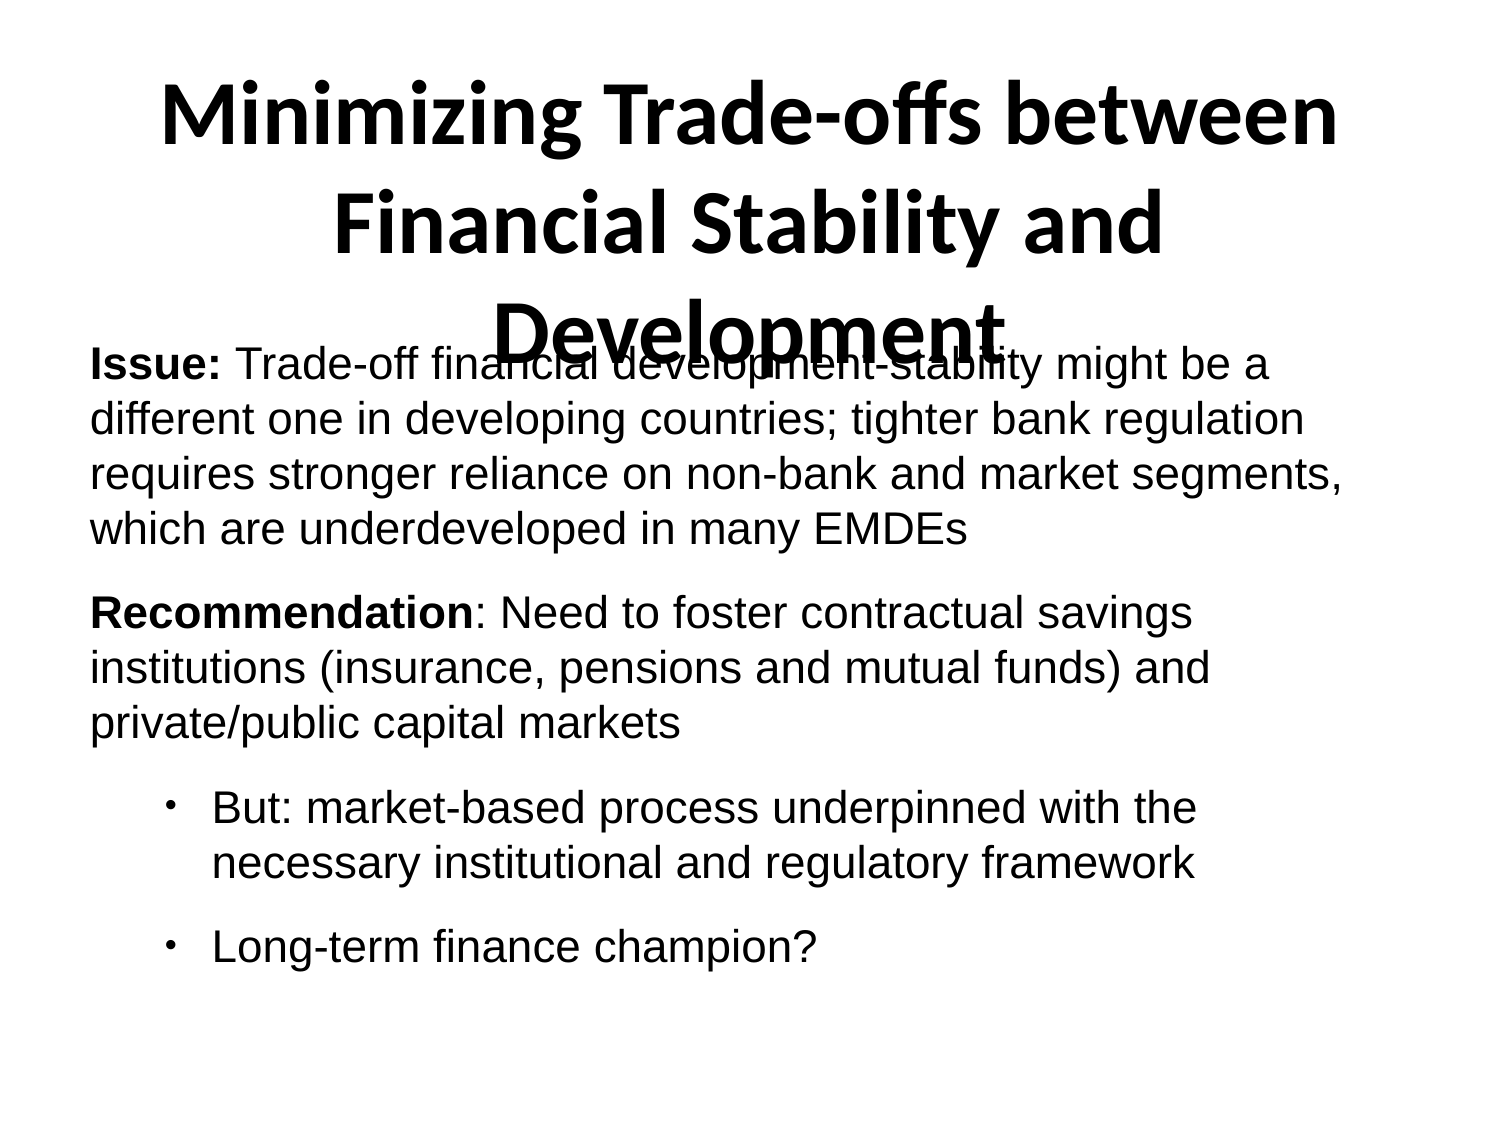

# Minimizing Trade-offs between Financial Stability and Development
Issue: Trade-off financial development-stability might be a different one in developing countries; tighter bank regulation requires stronger reliance on non-bank and market segments, which are underdeveloped in many EMDEs
Recommendation: Need to foster contractual savings institutions (insurance, pensions and mutual funds) and private/public capital markets
But: market-based process underpinned with the necessary institutional and regulatory framework
Long-term finance champion?